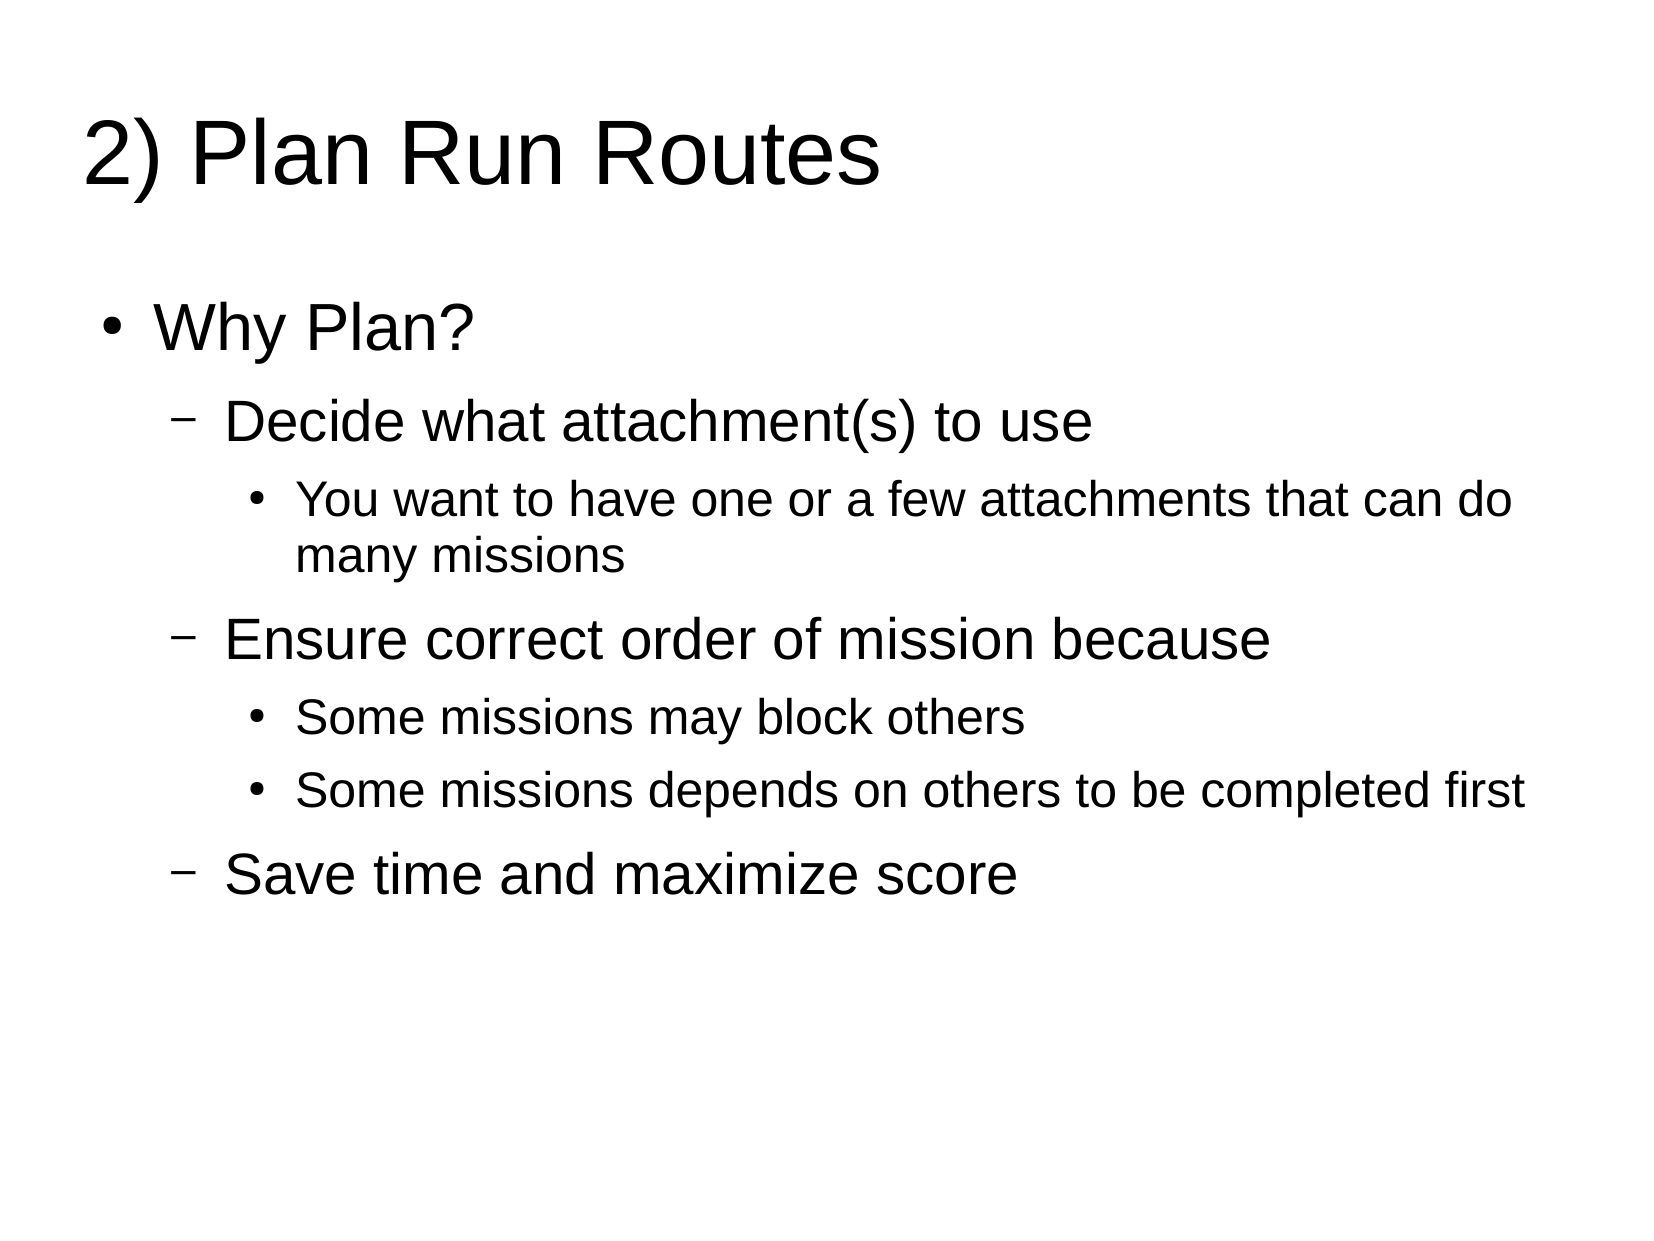

# 2) Plan Run Routes
Why Plan?
Decide what attachment(s) to use
You want to have one or a few attachments that can do many missions
Ensure correct order of mission because
Some missions may block others
Some missions depends on others to be completed first
Save time and maximize score